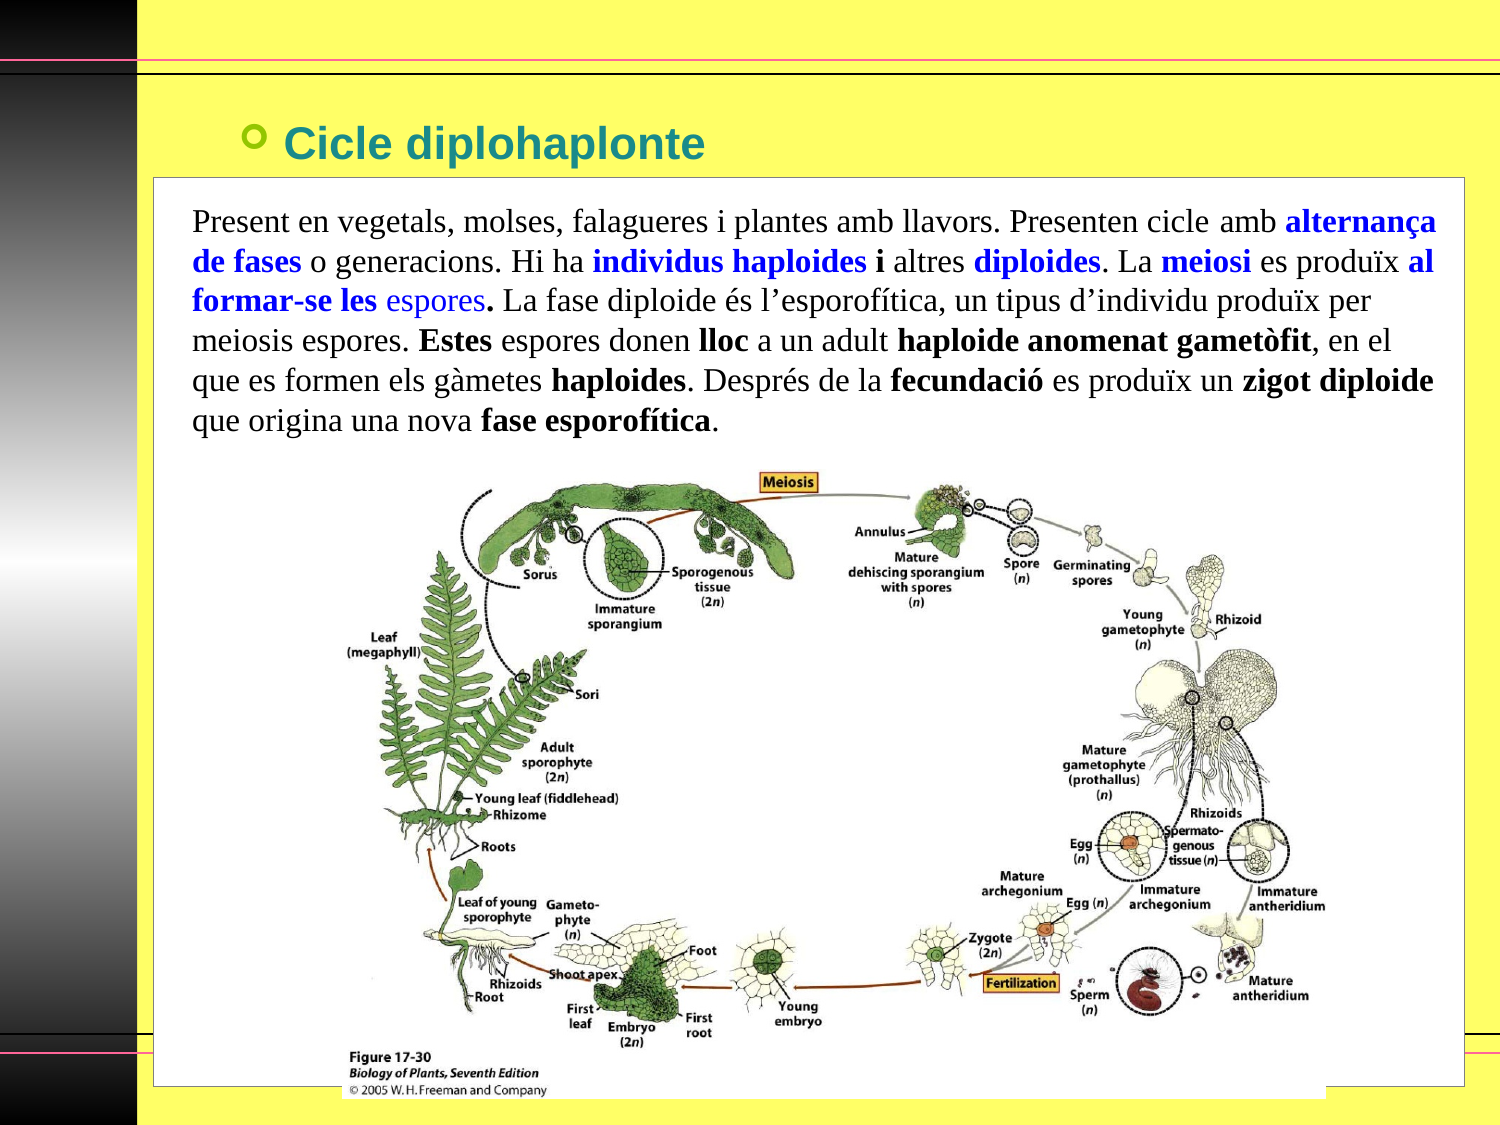

Cicle diplohaplonte
# Present en vegetals, molses, falagueres i plantes amb llavors. Presenten cicle amb alternança de fases o generacions. Hi ha individus haploides i altres diploides. La meiosi es produïx al formar-se les espores. La fase diploide és l’esporofítica, un tipus d’individu produïx per meiosis espores. Estes espores donen lloc a un adult haploide anomenat gametòfit, en el que es formen els gàmetes haploides. Després de la fecundació es produïx un zigot diploide que origina una nova fase esporofítica.